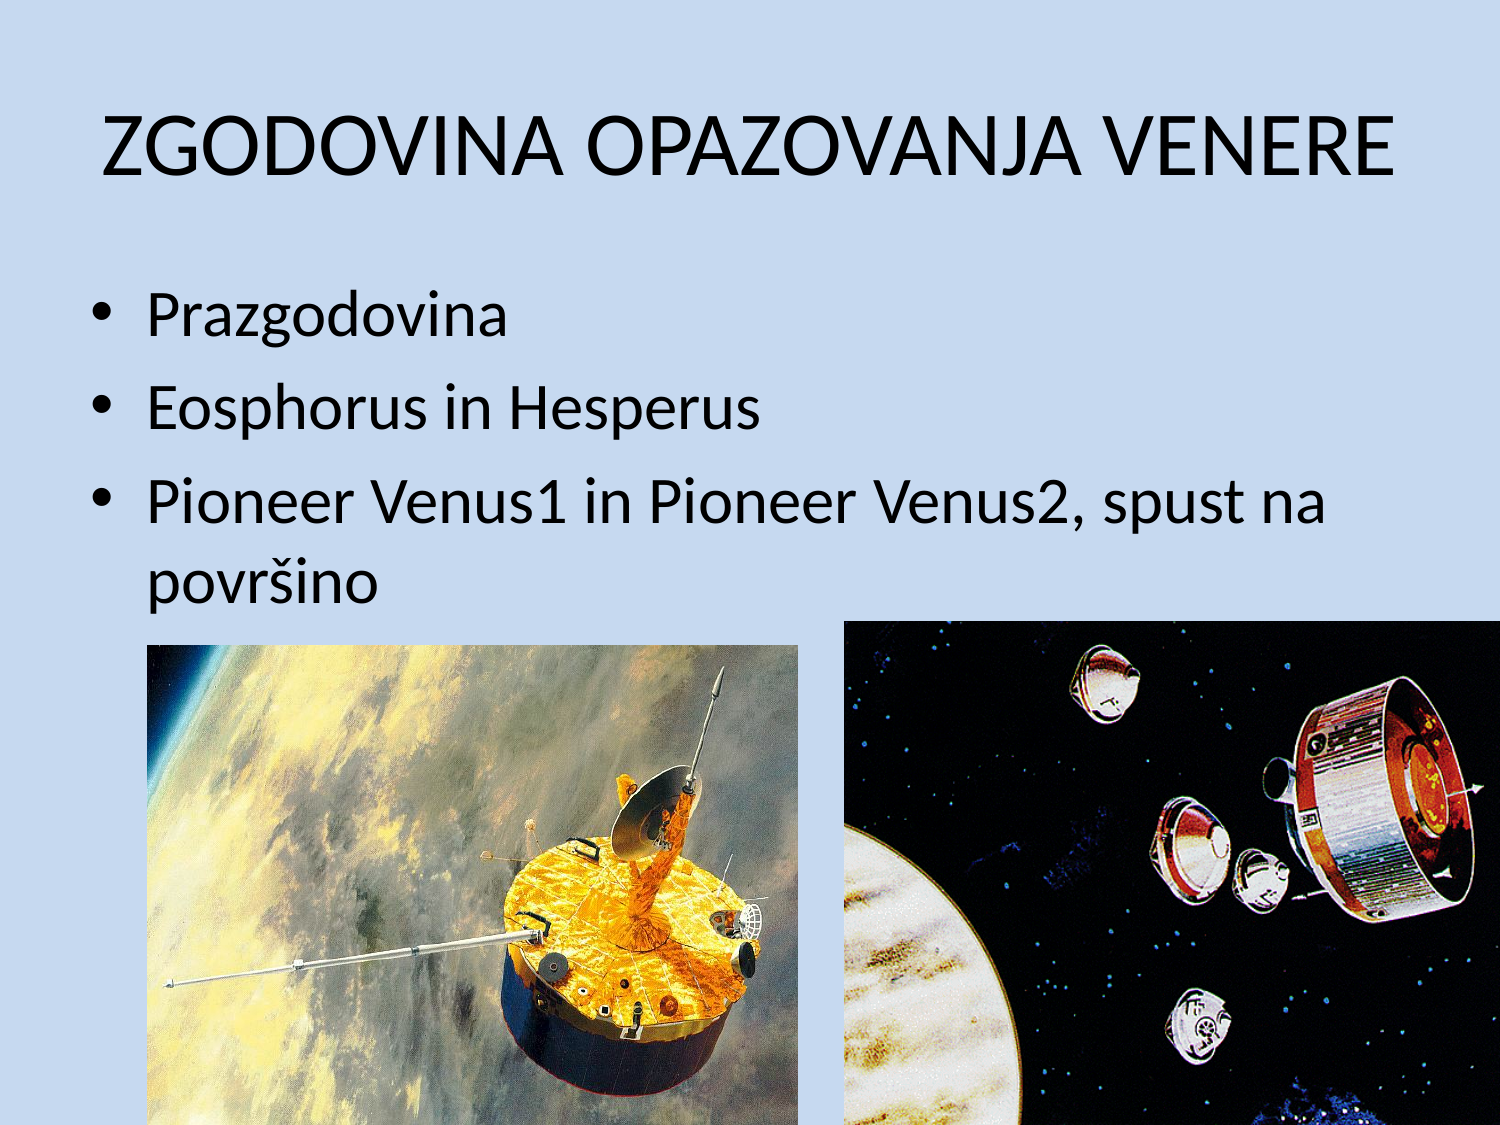

# ZGODOVINA OPAZOVANJA VENERE
Prazgodovina
Eosphorus in Hesperus
Pioneer Venus1 in Pioneer Venus2, spust na površino